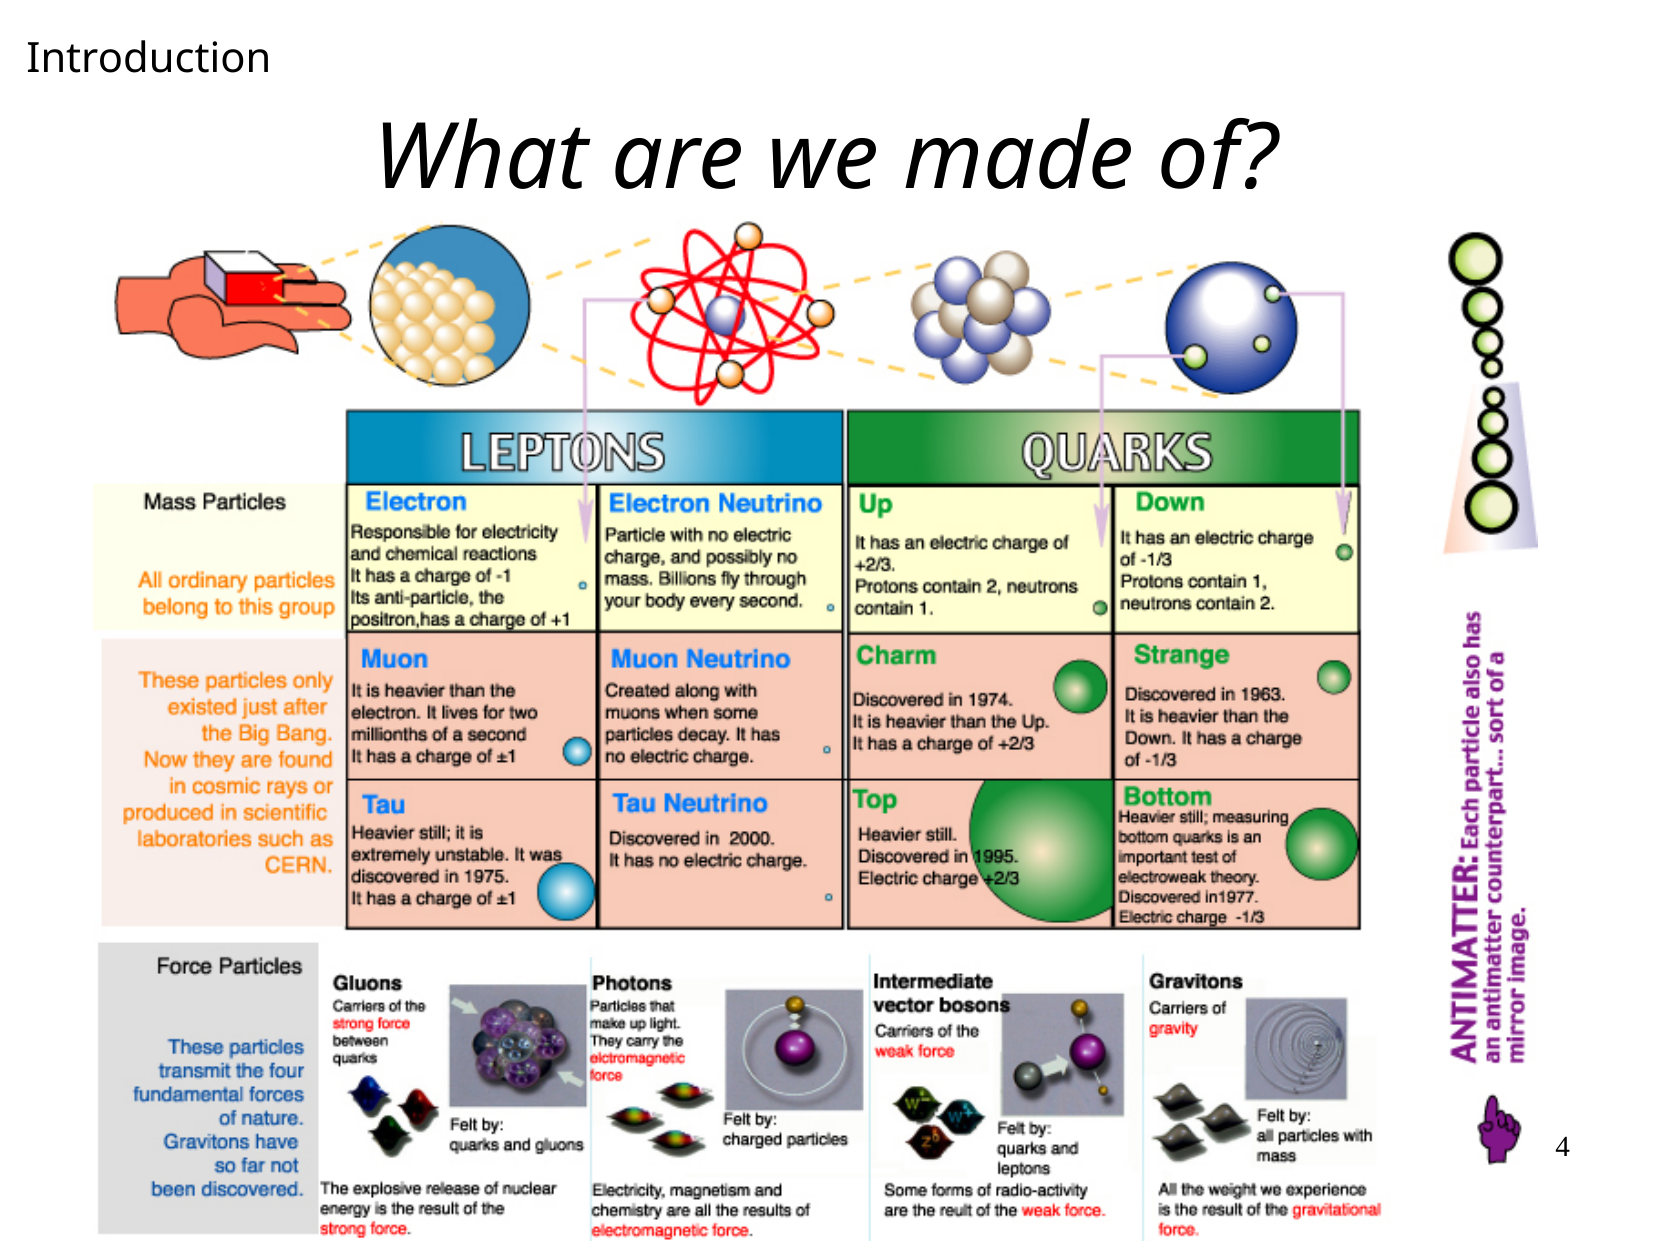

Introduction
# What are we made of?
4